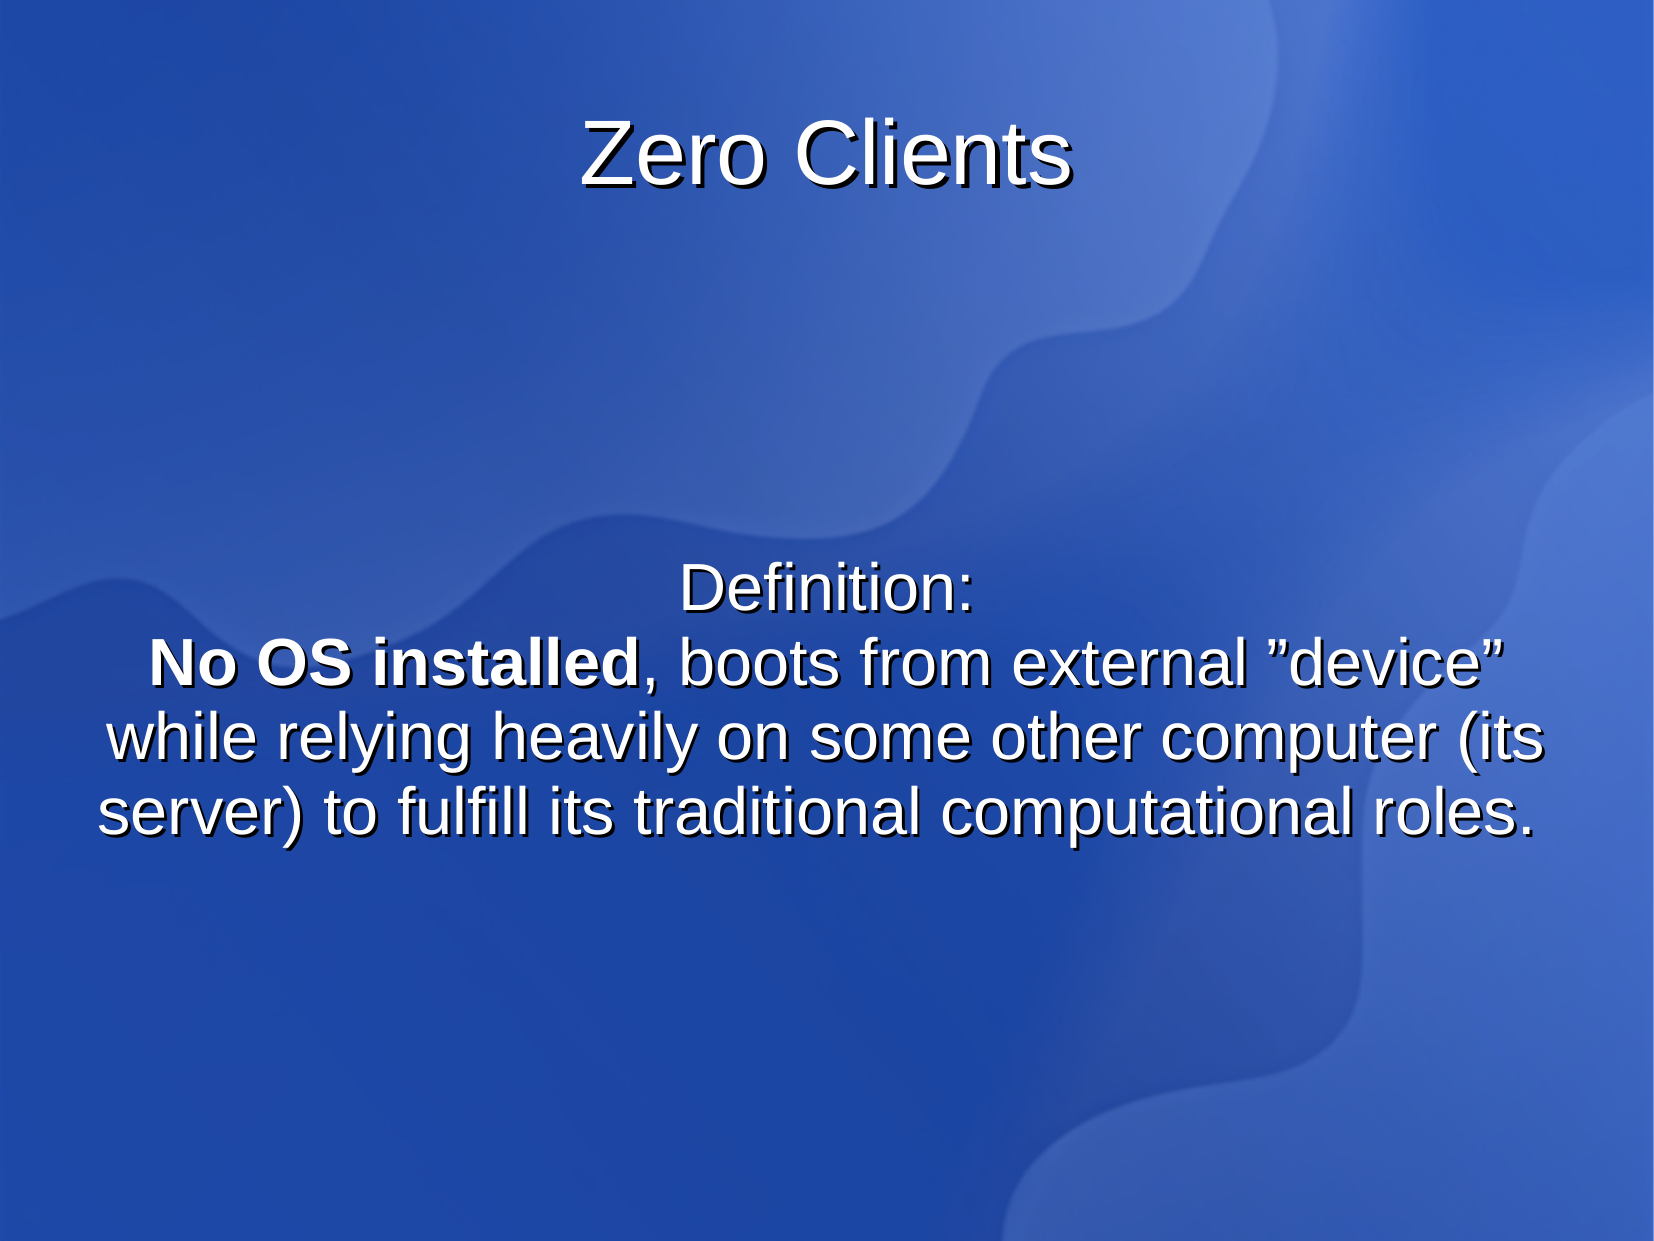

# Zero Clients
Definition:
No OS installed, boots from external ”device” while relying heavily on some other computer (its server) to fulfill its traditional computational roles.